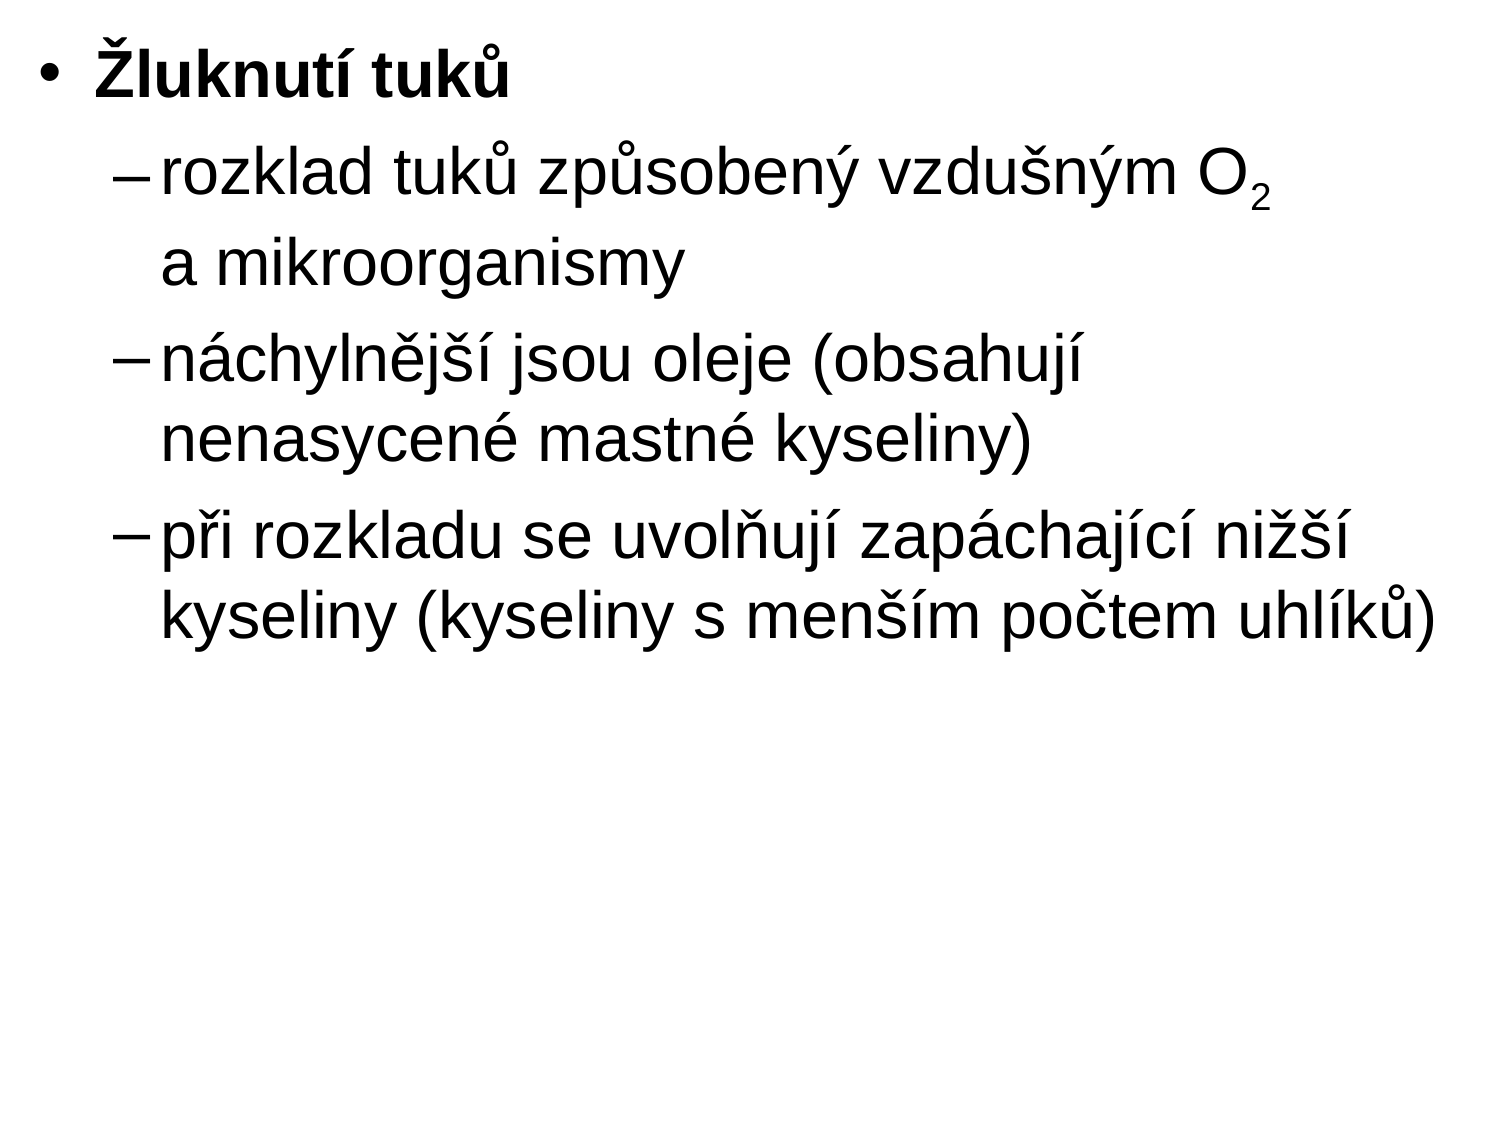

# Žluknutí tuků
rozklad tuků způsobený vzdušným O2
a mikroorganismy
náchylnější jsou oleje (obsahují nenasycené mastné kyseliny)
při rozkladu se uvolňují zapáchající nižší kyseliny (kyseliny s menším počtem uhlíků)